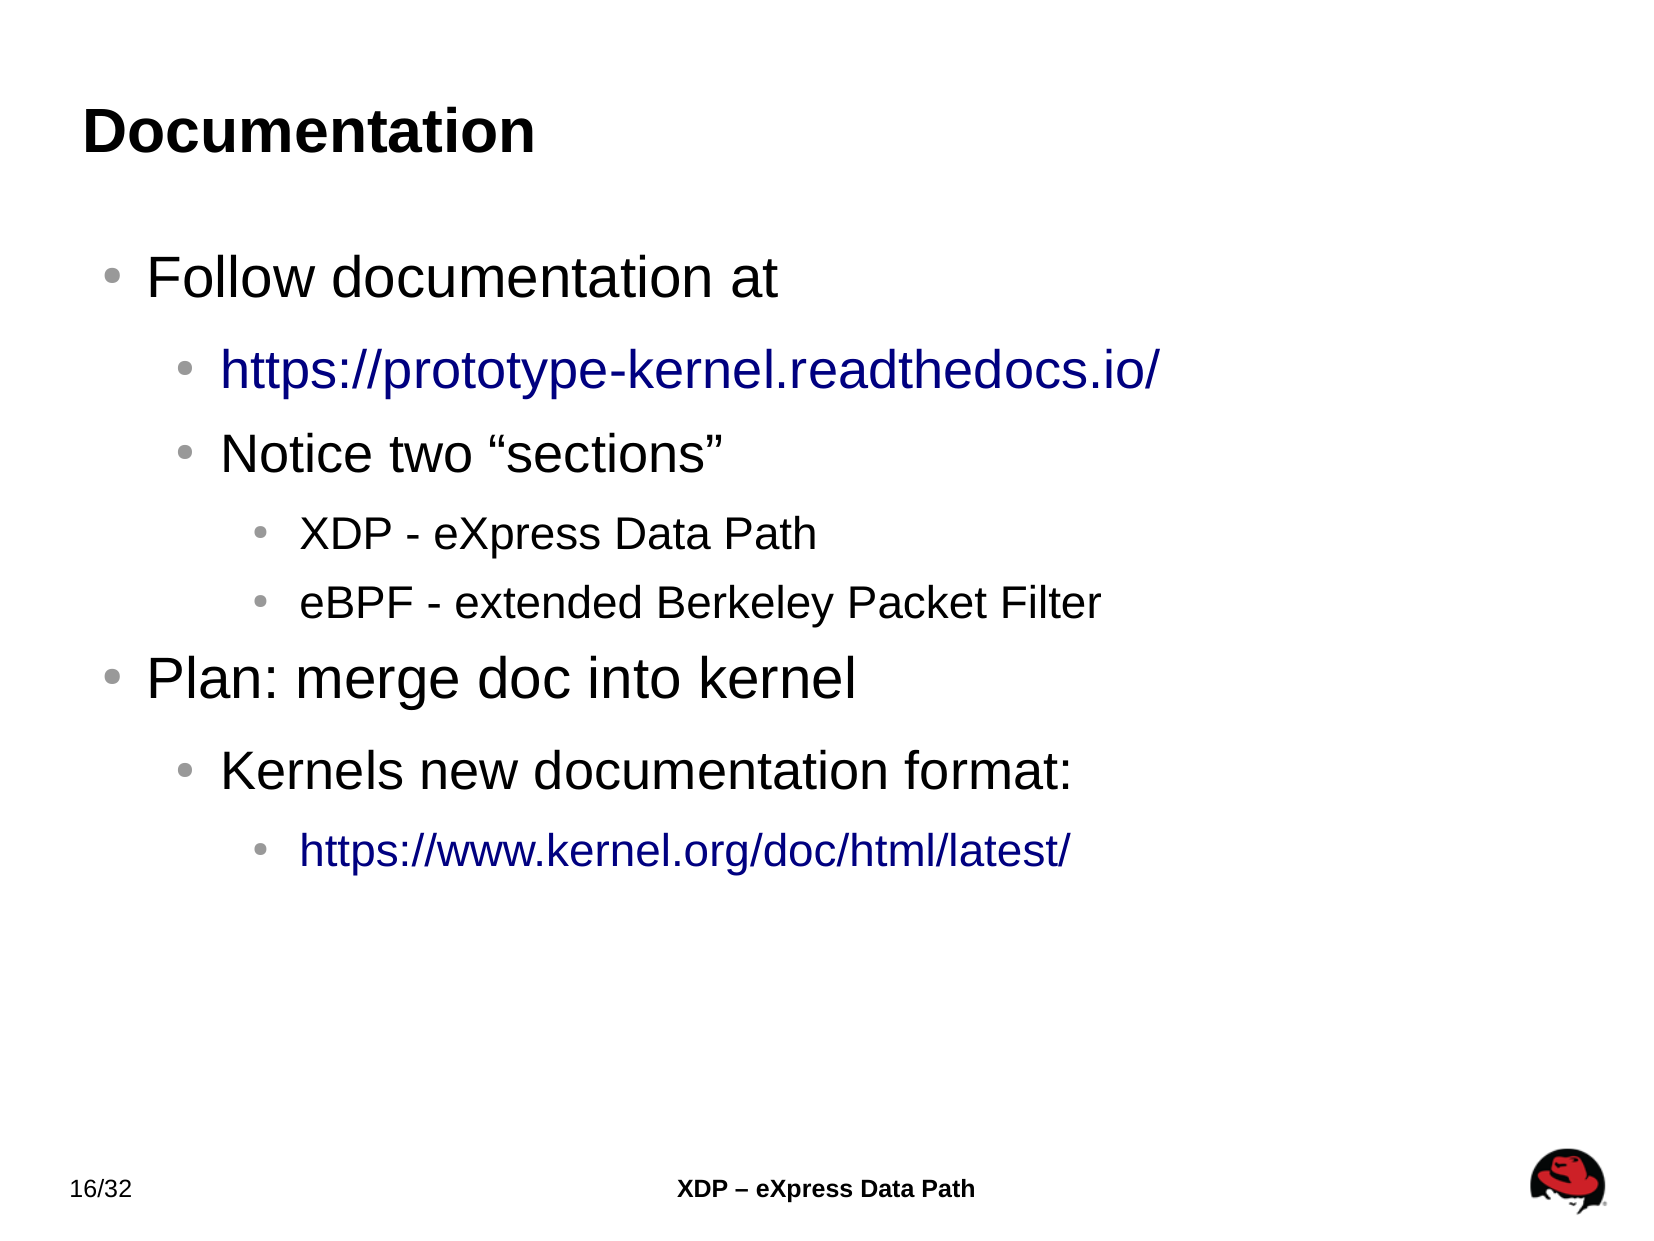

# Documentation
Follow documentation at
https://prototype-kernel.readthedocs.io/
Notice two “sections”
XDP - eXpress Data Path
eBPF - extended Berkeley Packet Filter
Plan: merge doc into kernel
Kernels new documentation format:
https://www.kernel.org/doc/html/latest/